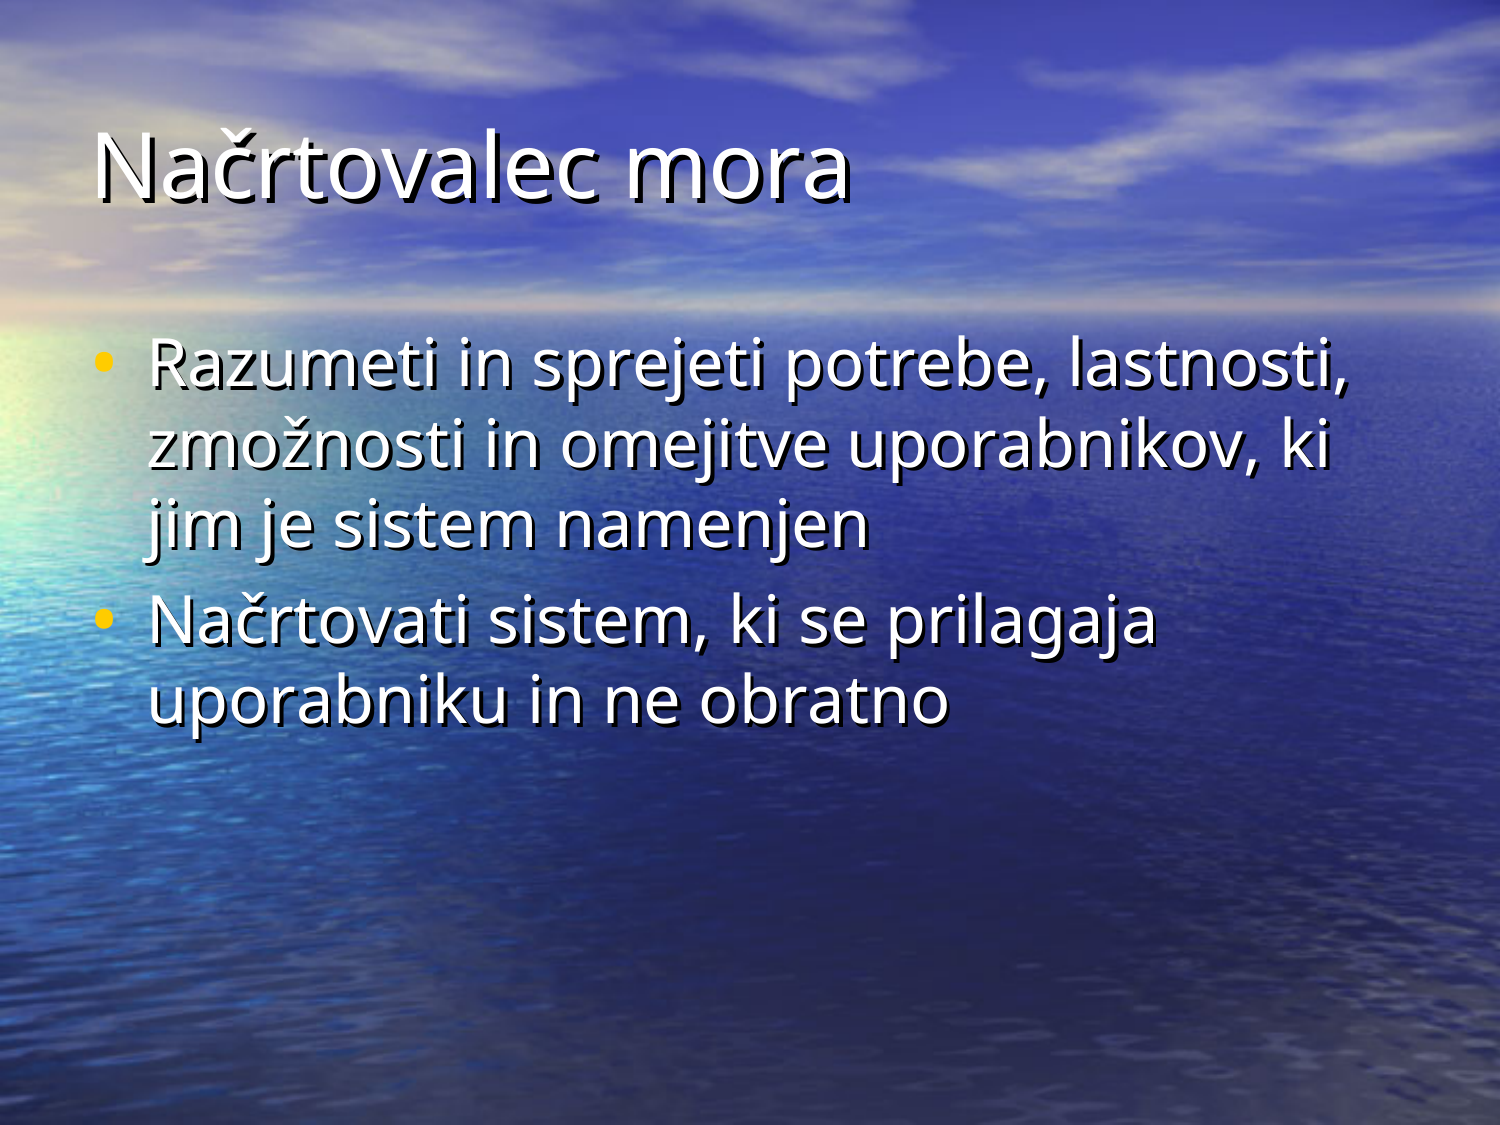

# Načrtovalec mora
Razumeti in sprejeti potrebe, lastnosti, zmožnosti in omejitve uporabnikov, ki jim je sistem namenjen
Načrtovati sistem, ki se prilagaja uporabniku in ne obratno